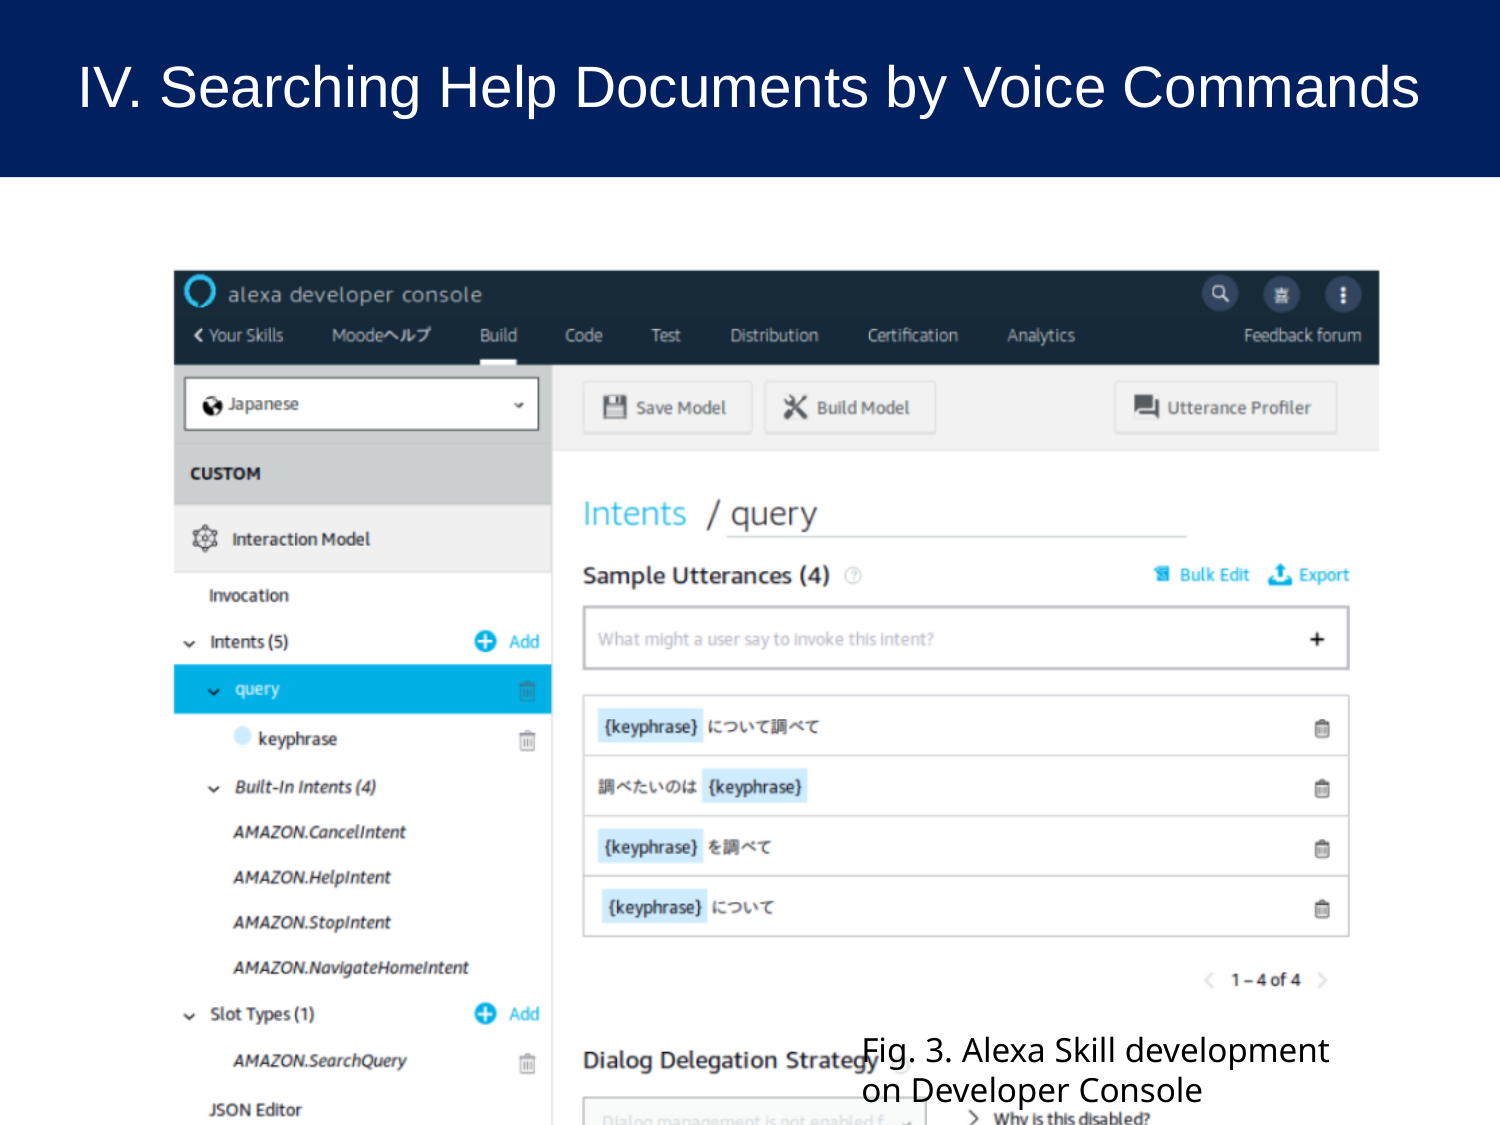

IV. Searching Help Documents by Voice Commands
Fig. 3. Alexa Skill development on Developer Console